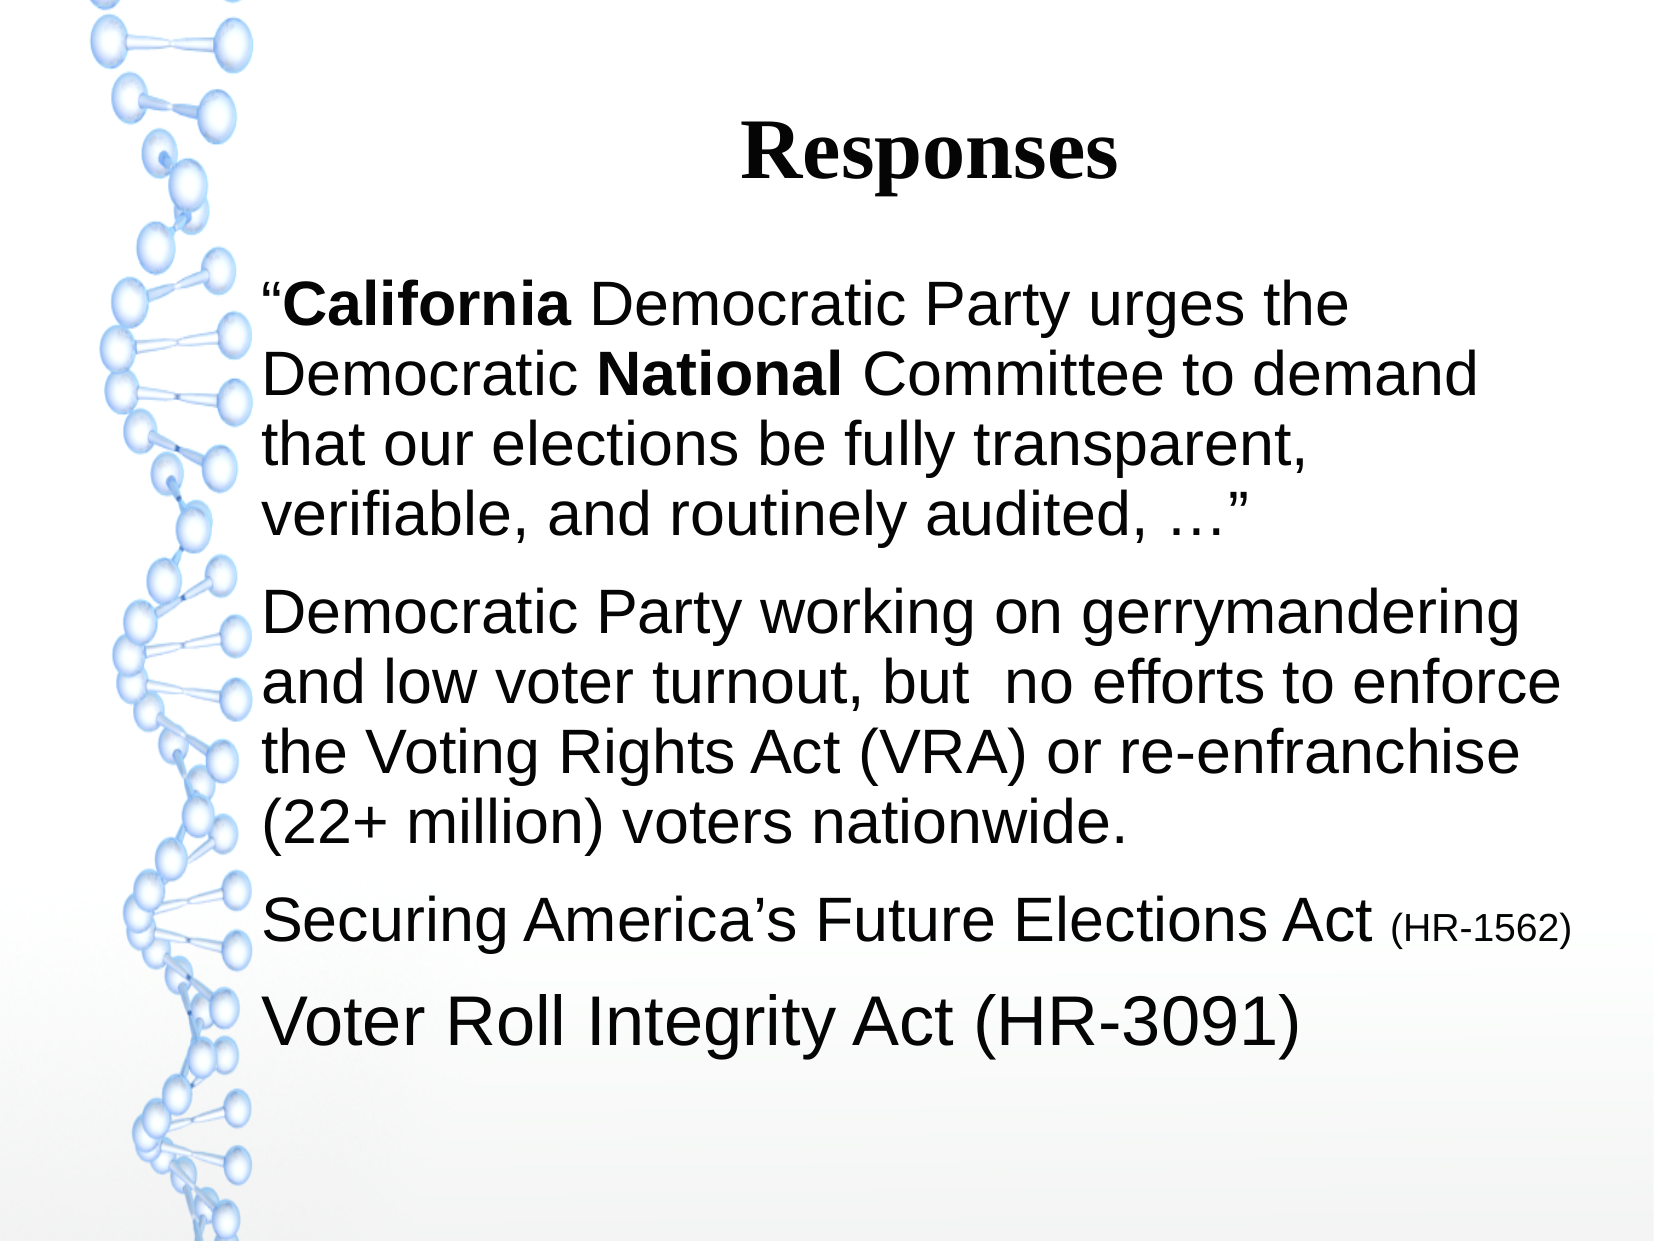

# Responses
“California Democratic Party urges the Democratic National Committee to demand that our elections be fully transparent, verifiable, and routinely audited, …”
Democratic Party working on gerrymandering and low voter turnout, but no efforts to enforce the Voting Rights Act (VRA) or re-enfranchise (22+ million) voters nationwide.
Securing America’s Future Elections Act (HR-1562)
Voter Roll Integrity Act (HR-3091)